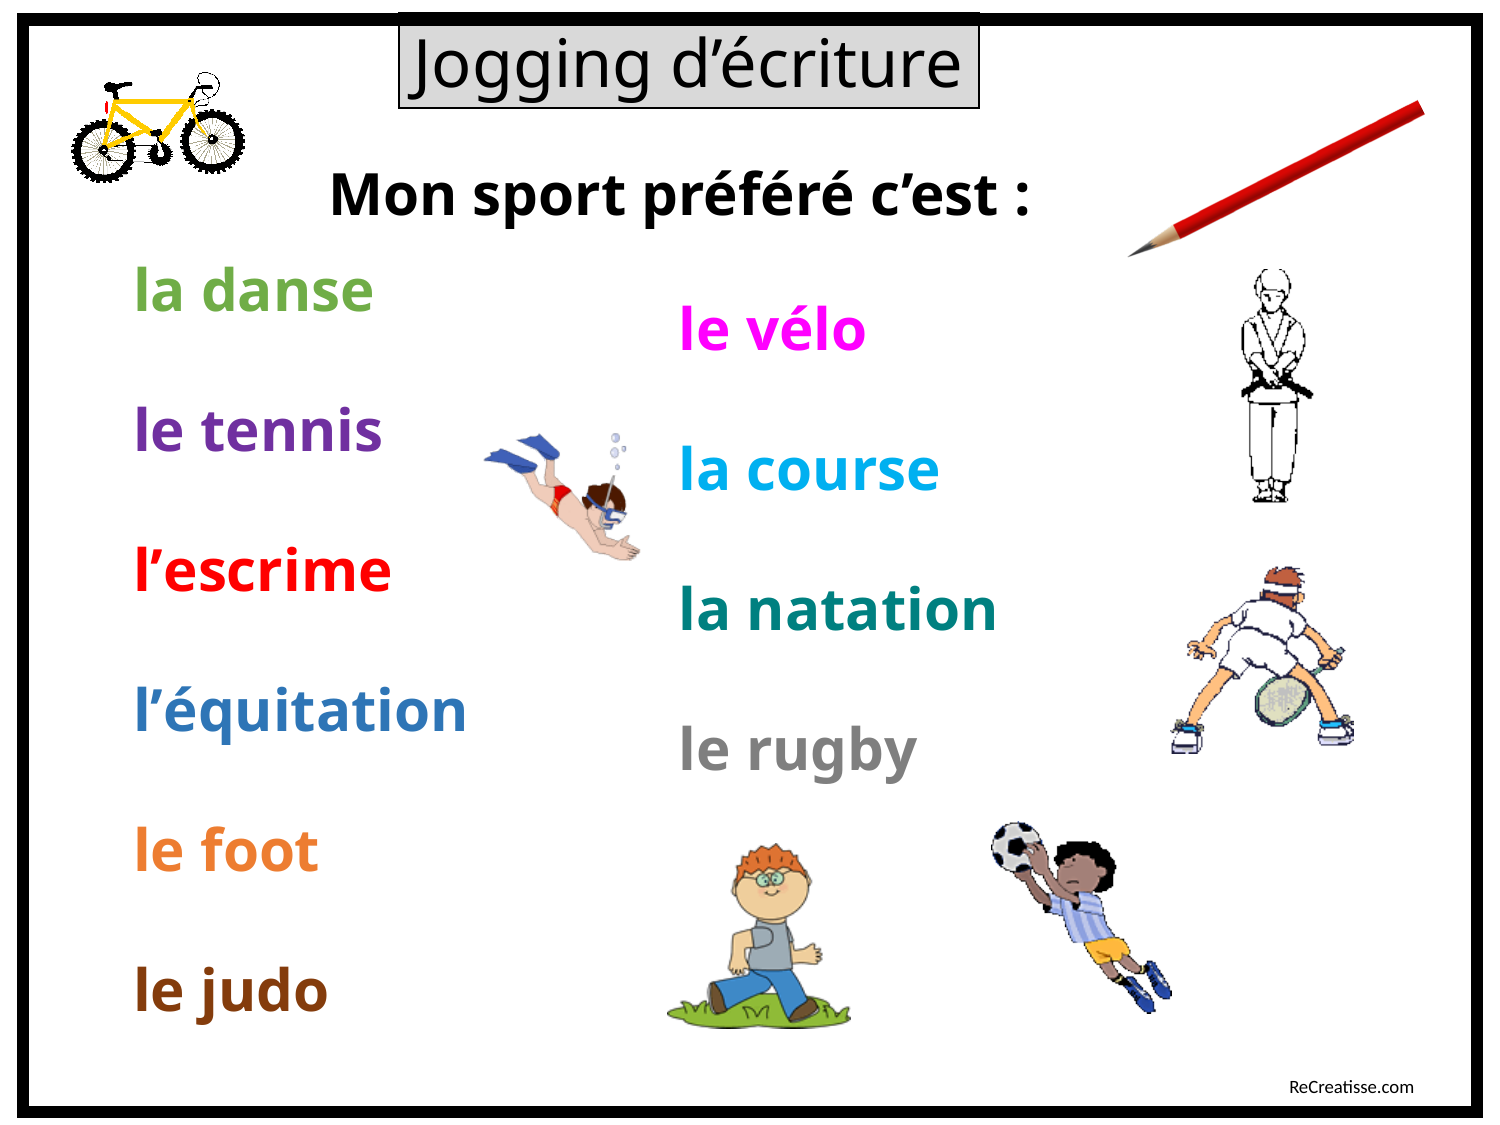

Jogging d’écriture
Mon sport préféré c’est :
la danse
le tennis
l’escrime
l’équitation
le foot
le judo
le vélo
la course
la natation
le rugby
ReCreatisse.com